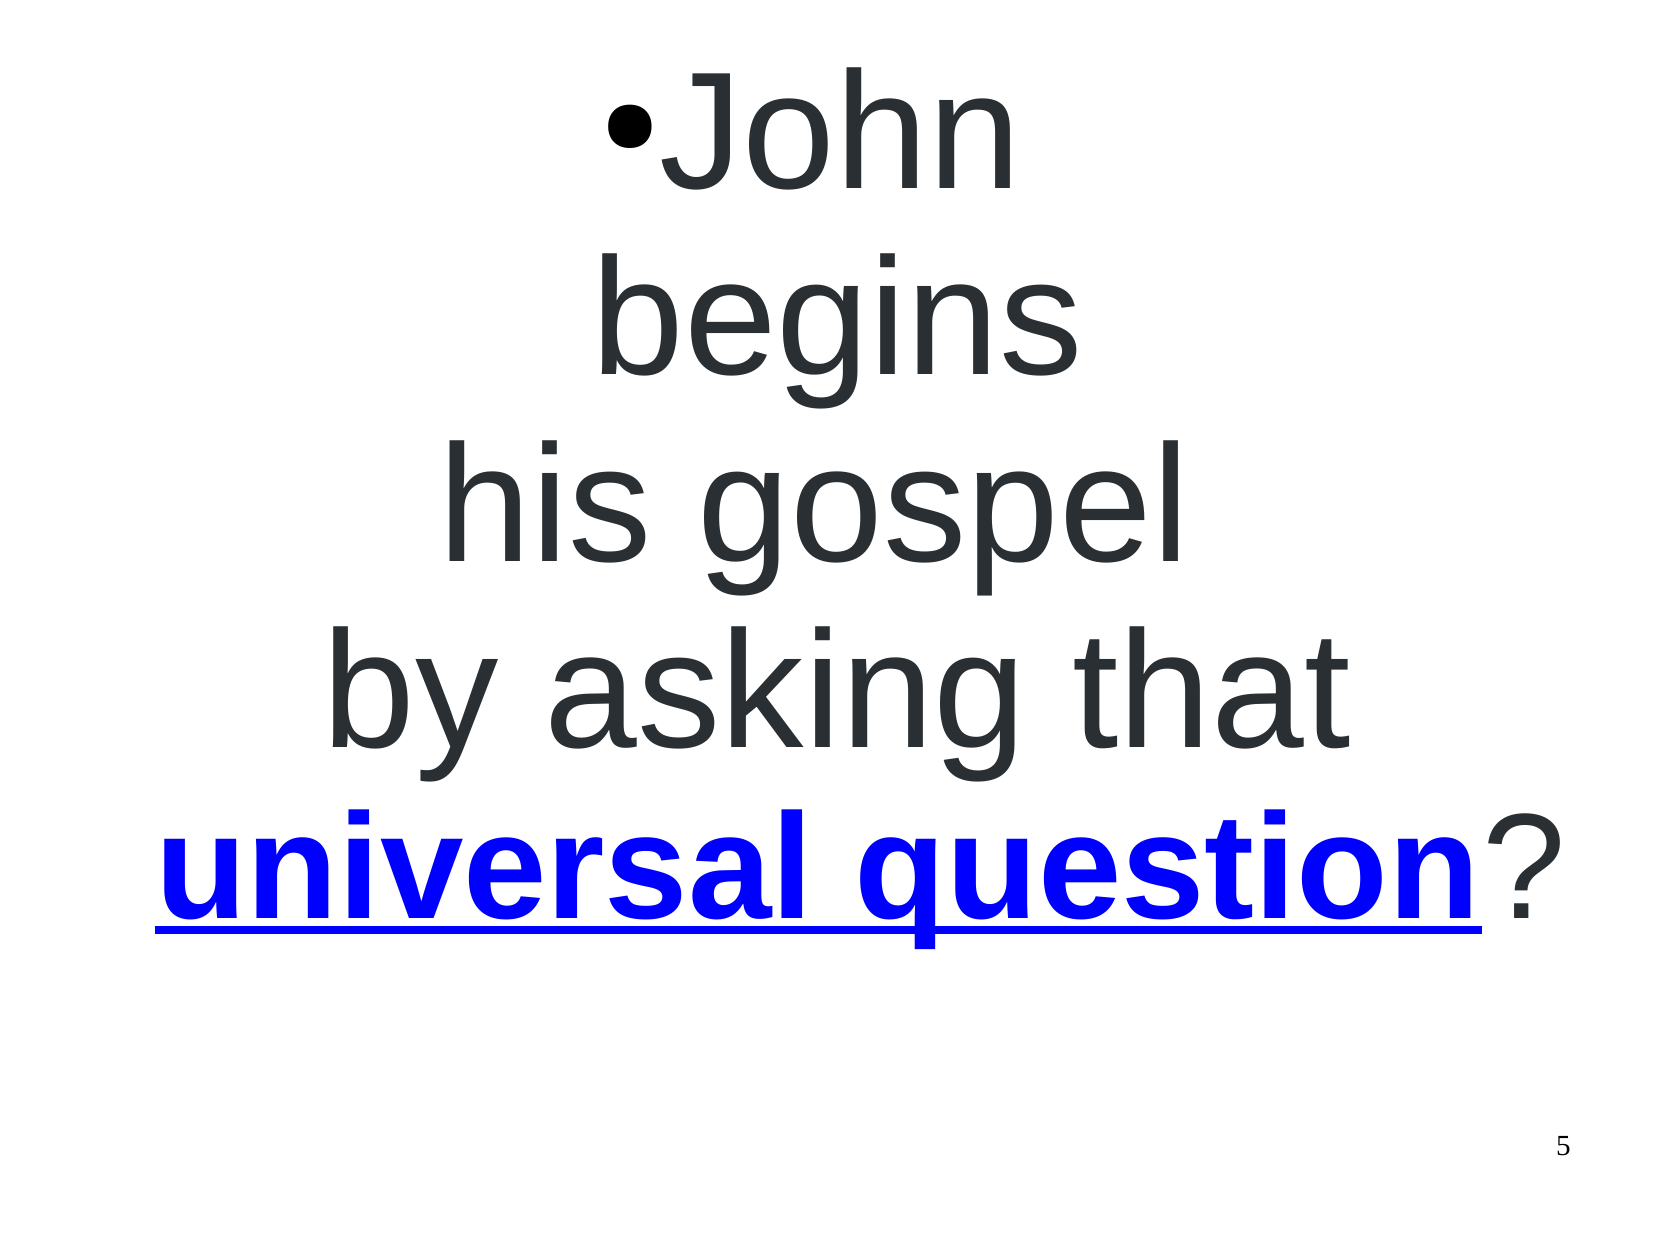

# John begins his gospel by asking that universal question?
5